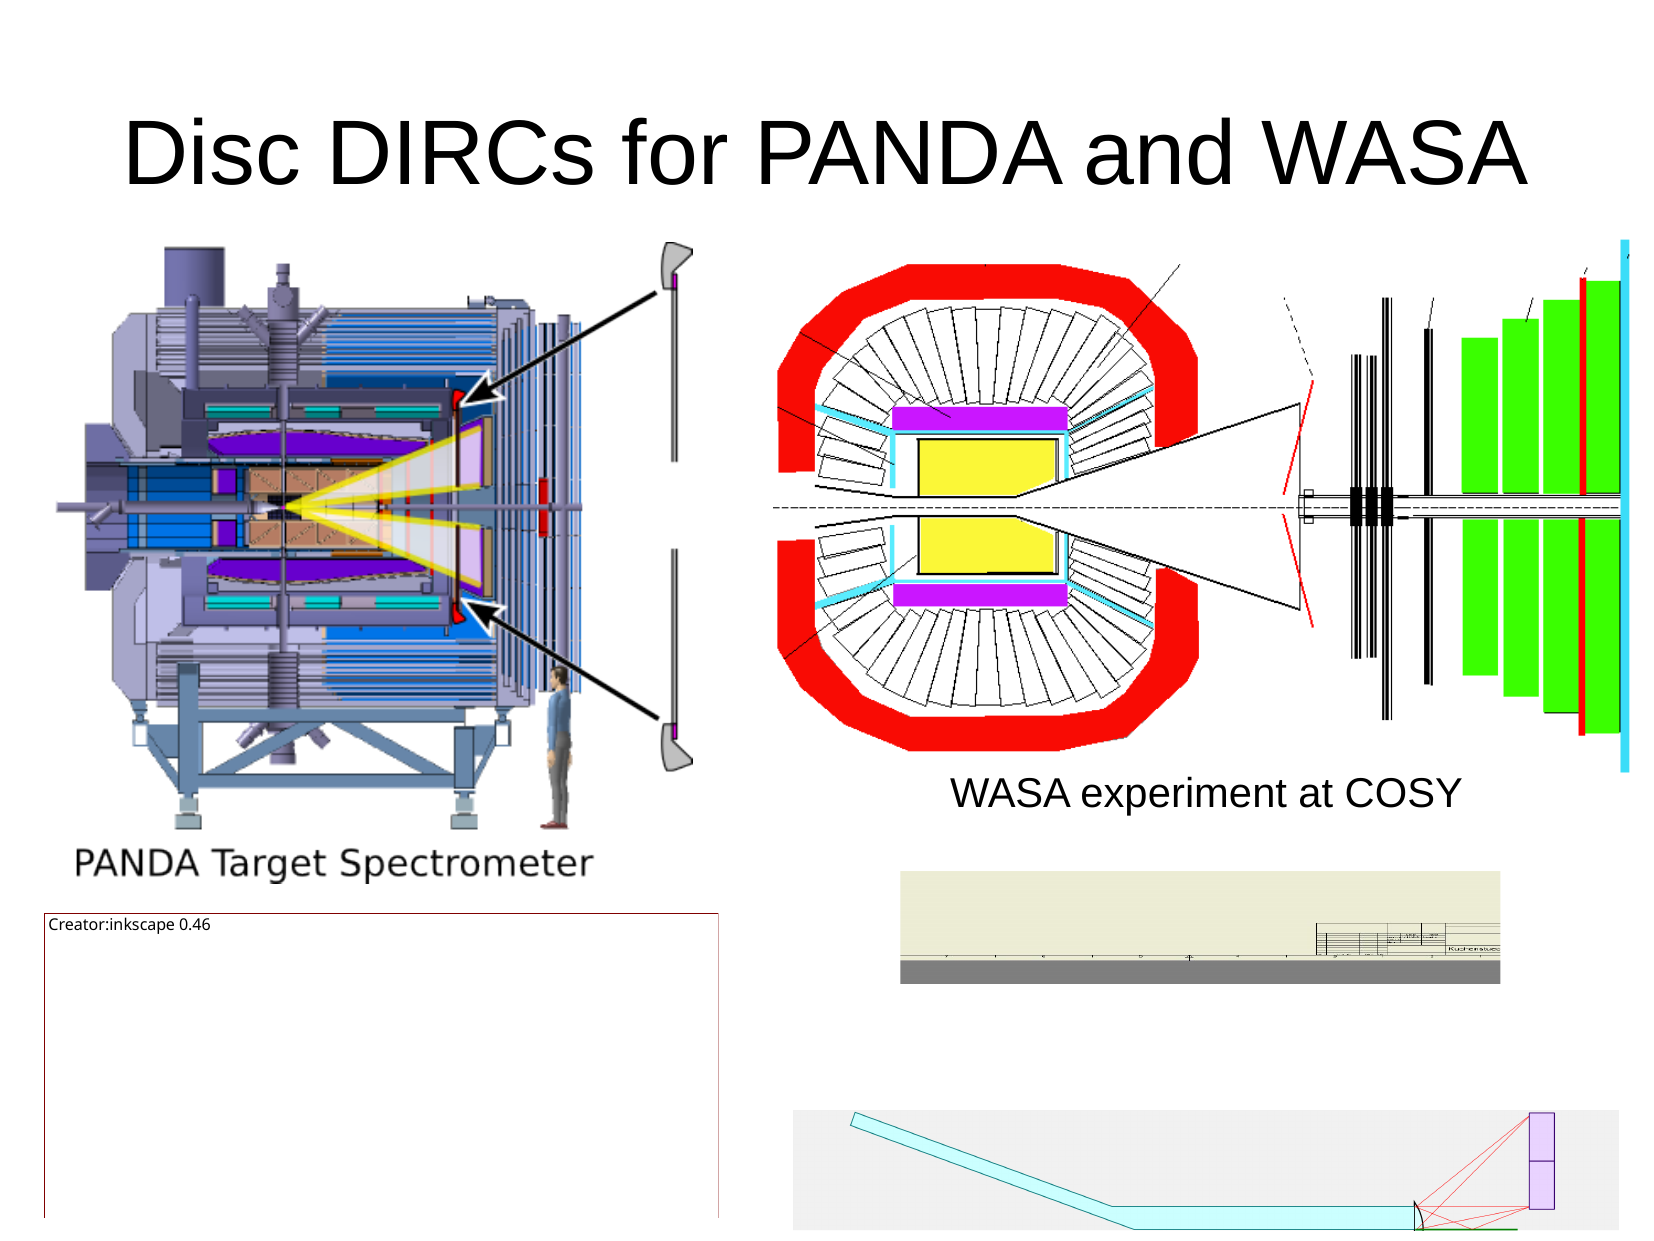

# Disc DIRCs for PANDA and WASA
WASA experiment at COSY